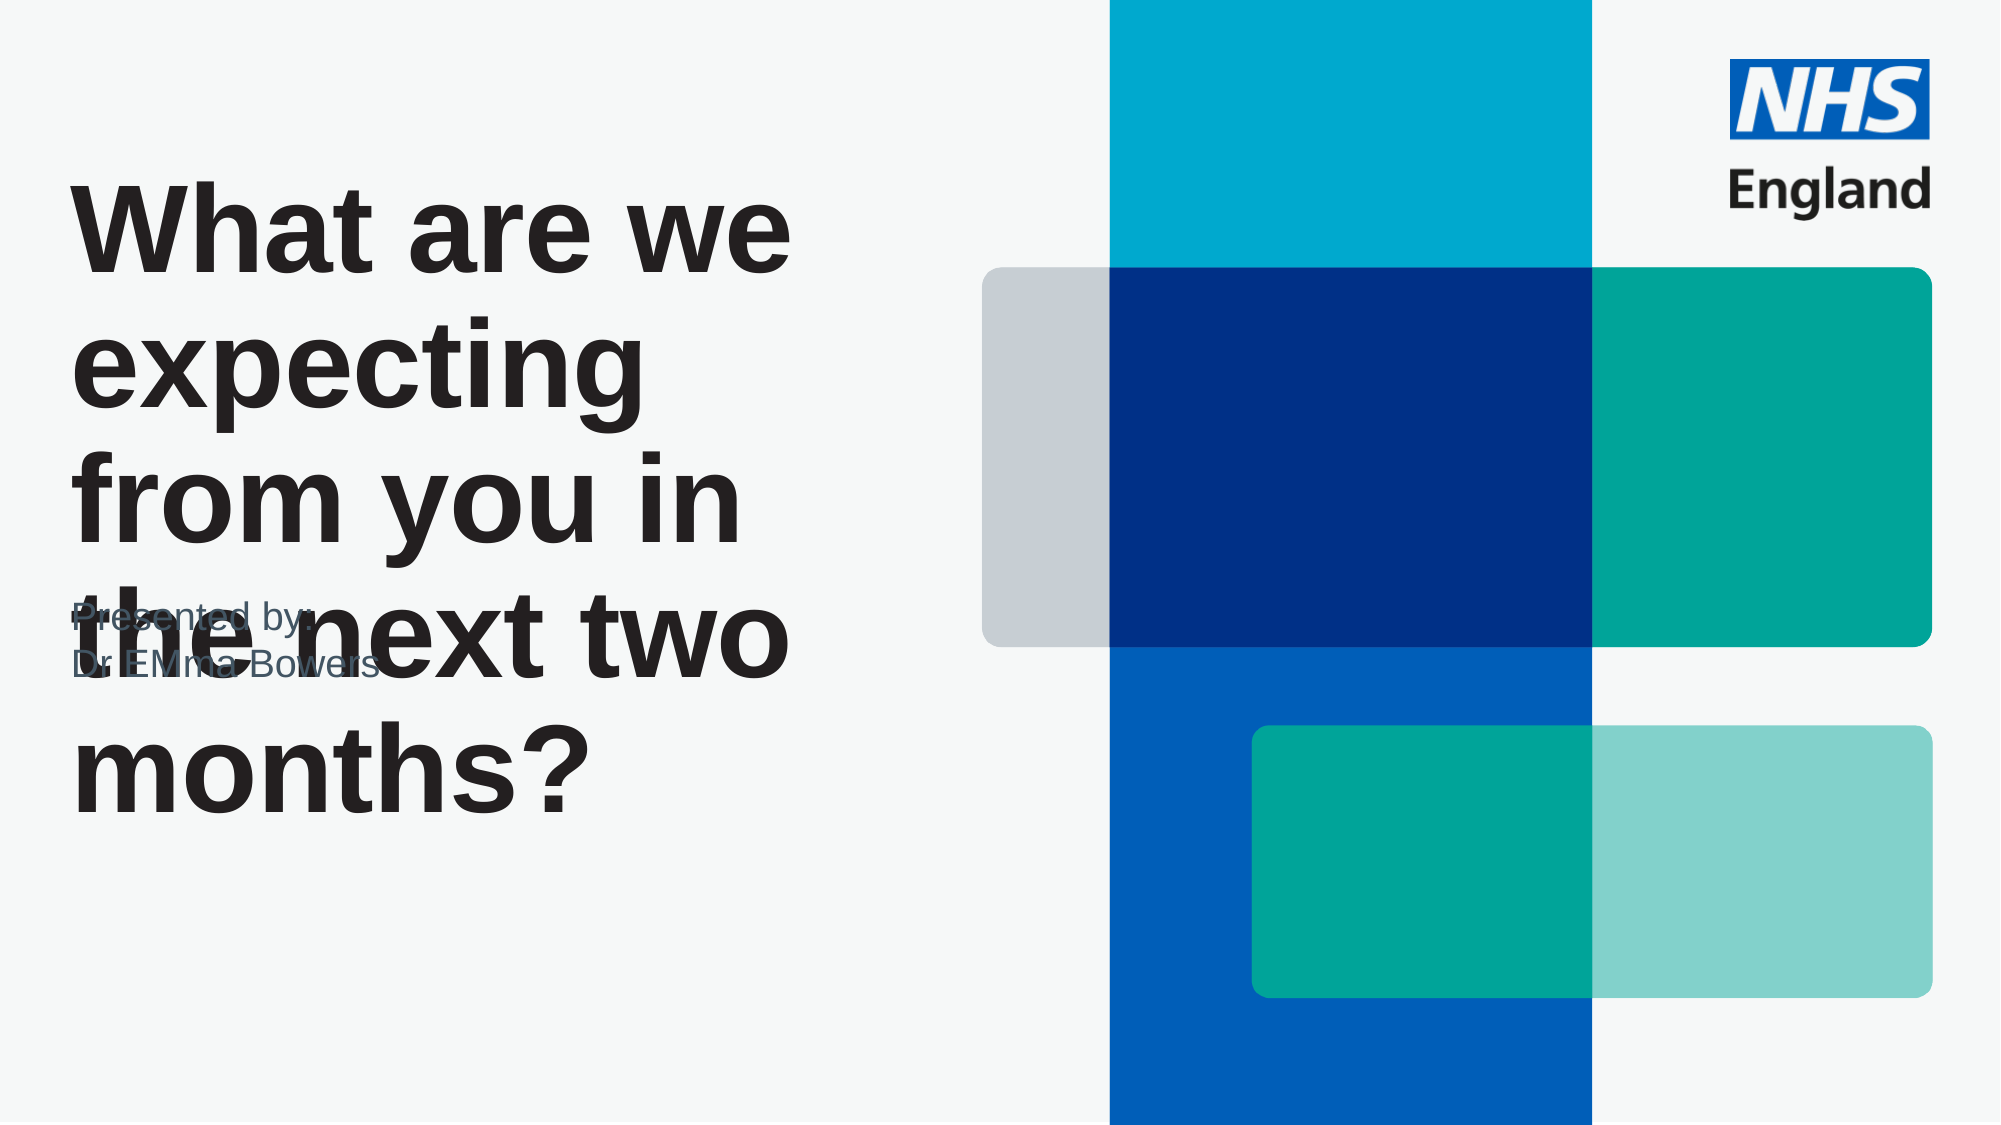

# What are we expecting from you in the next two months?
Presented by:
Dr EMma Bowers